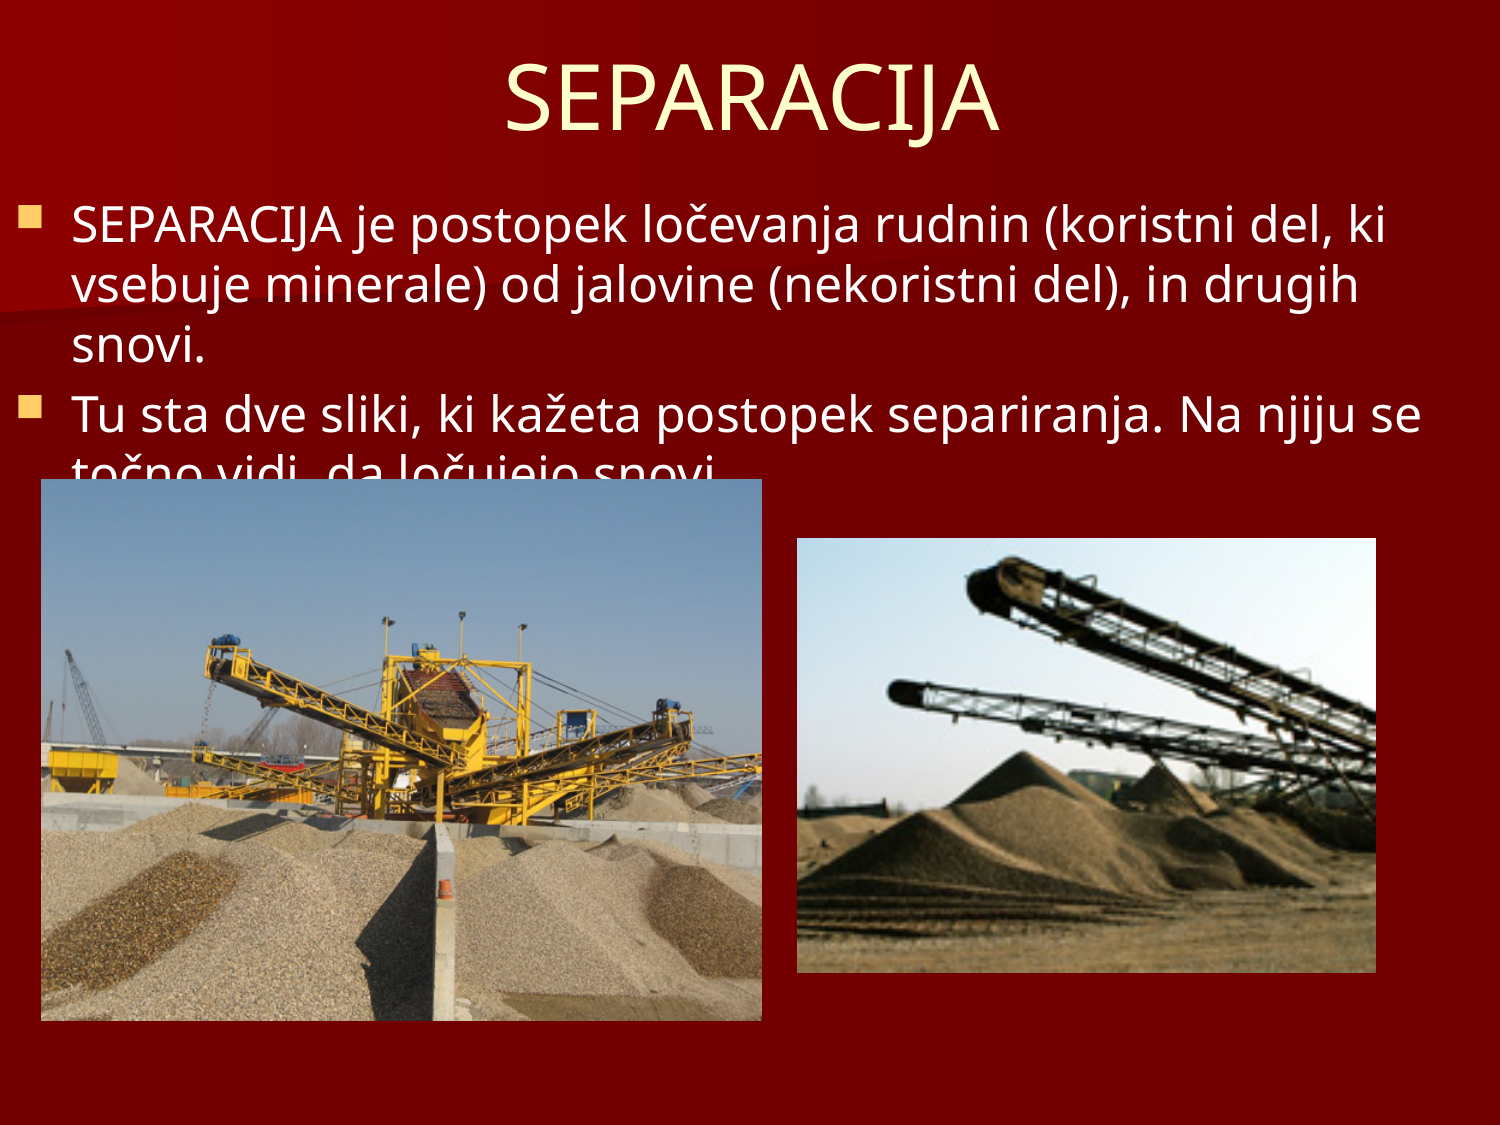

# SEPARACIJA
SEPARACIJA je postopek ločevanja rudnin (koristni del, ki vsebuje minerale) od jalovine (nekoristni del), in drugih snovi.
Tu sta dve sliki, ki kažeta postopek separiranja. Na njiju se točno vidi, da ločujejo snovi.